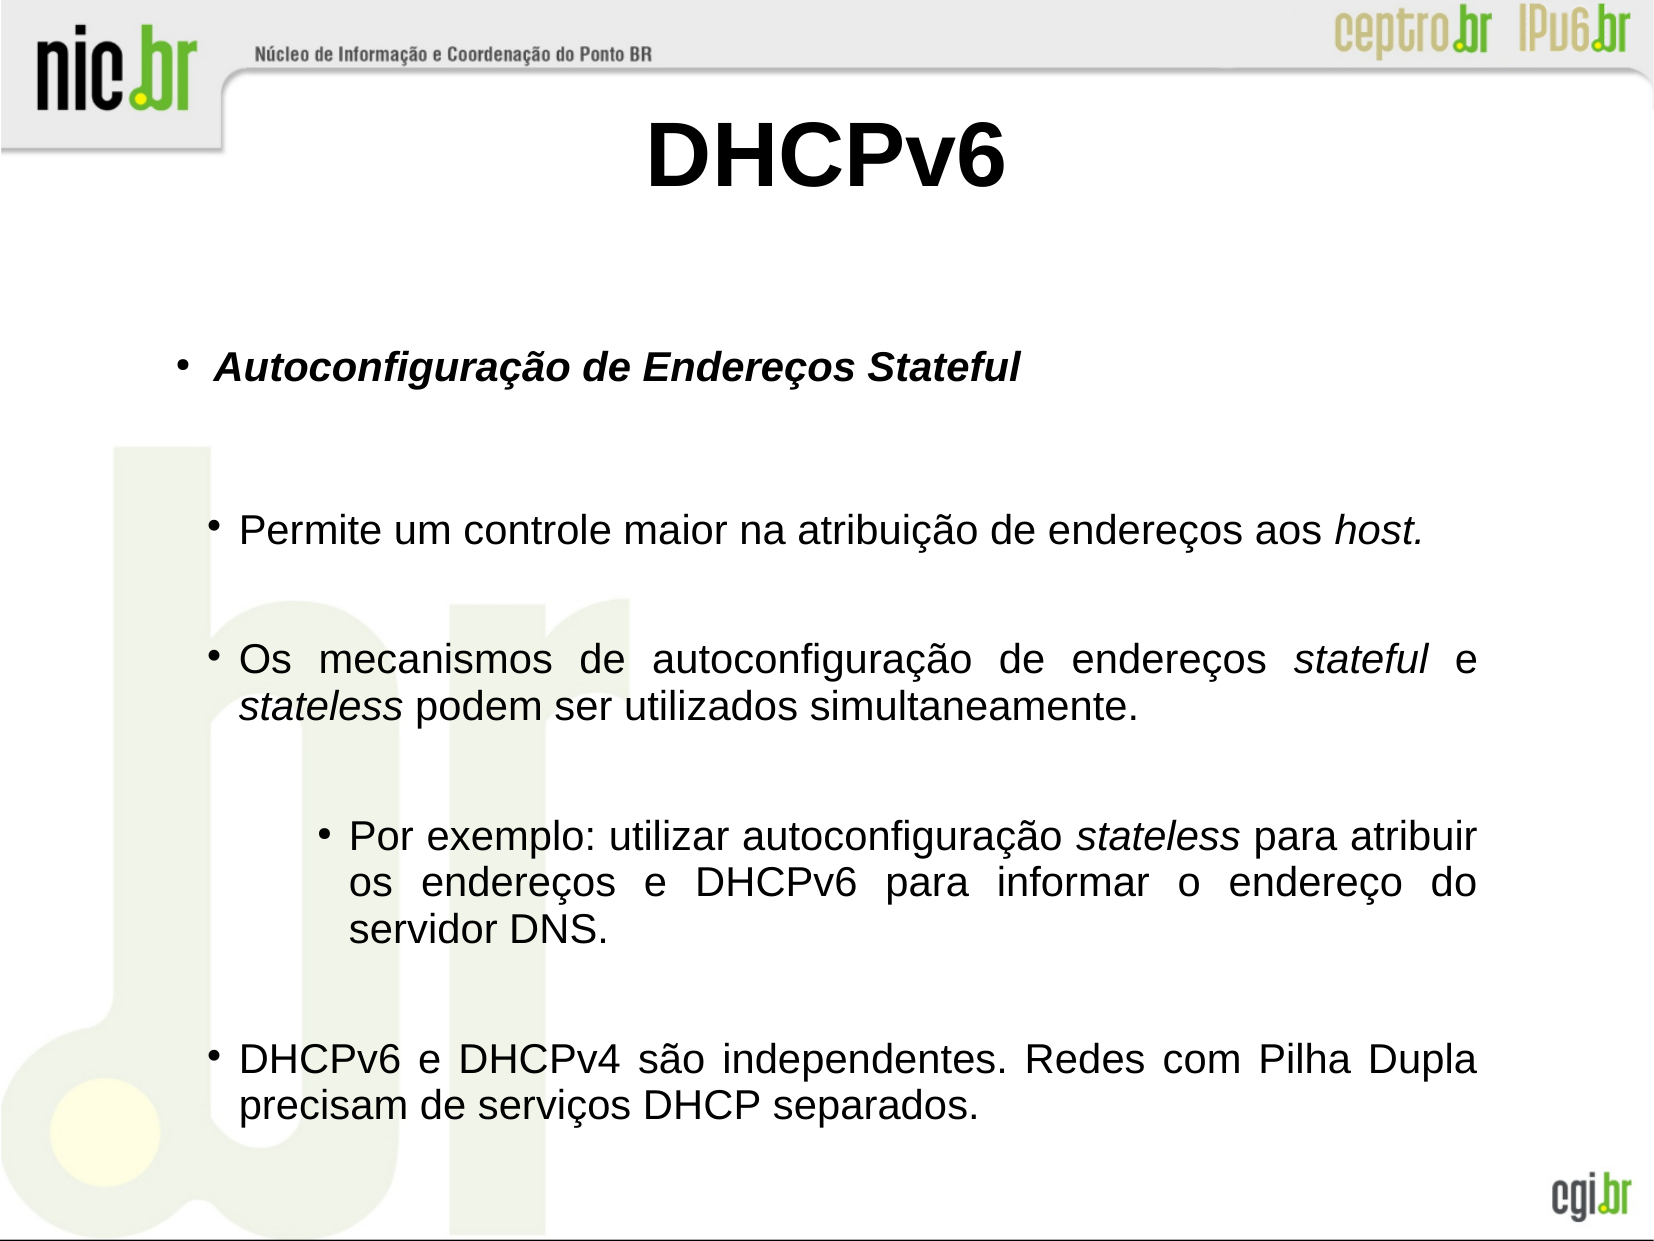

DHCPv6
 Autoconfiguração de Endereços Stateful
Permite um controle maior na atribuição de endereços aos host.
Os mecanismos de autoconfiguração de endereços stateful e stateless podem ser utilizados simultaneamente.
Por exemplo: utilizar autoconfiguração stateless para atribuir os endereços e DHCPv6 para informar o endereço do servidor DNS.
DHCPv6 e DHCPv4 são independentes. Redes com Pilha Dupla precisam de serviços DHCP separados.